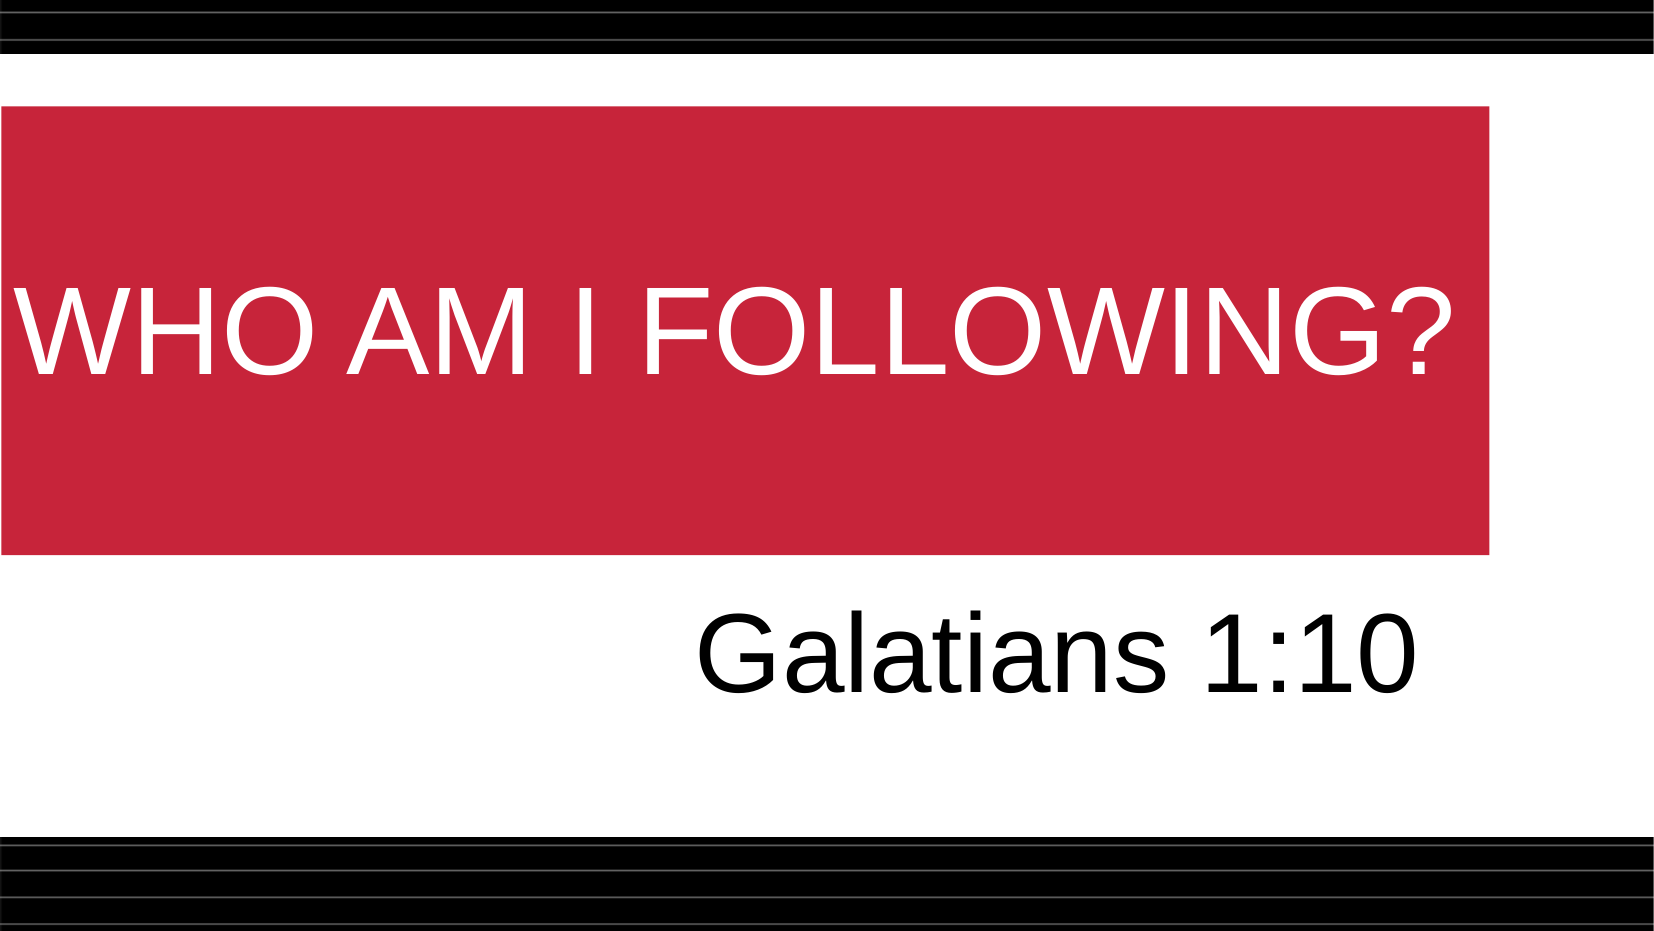

# WHO AM I FOLLOWING?
Galatians 1:10